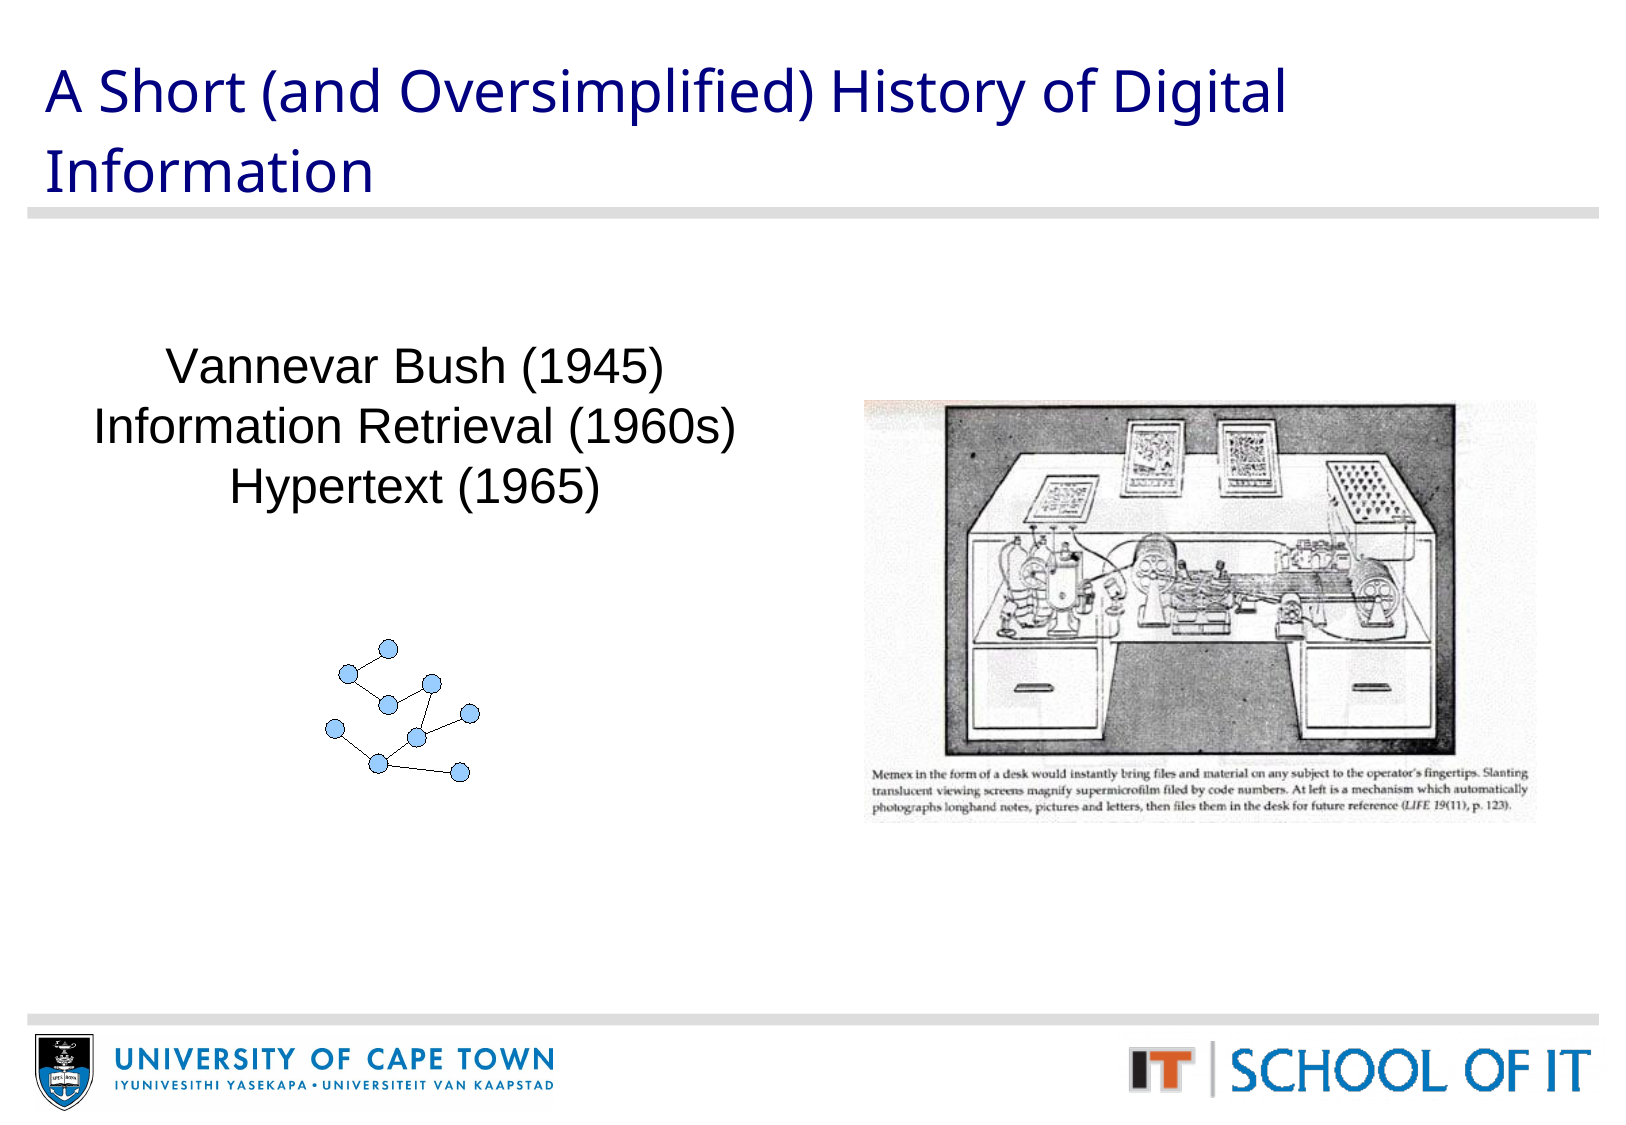

# A Short (and Oversimplified) History of Digital Information
Vannevar Bush (1945)
Information Retrieval (1960s)
Hypertext (1965)